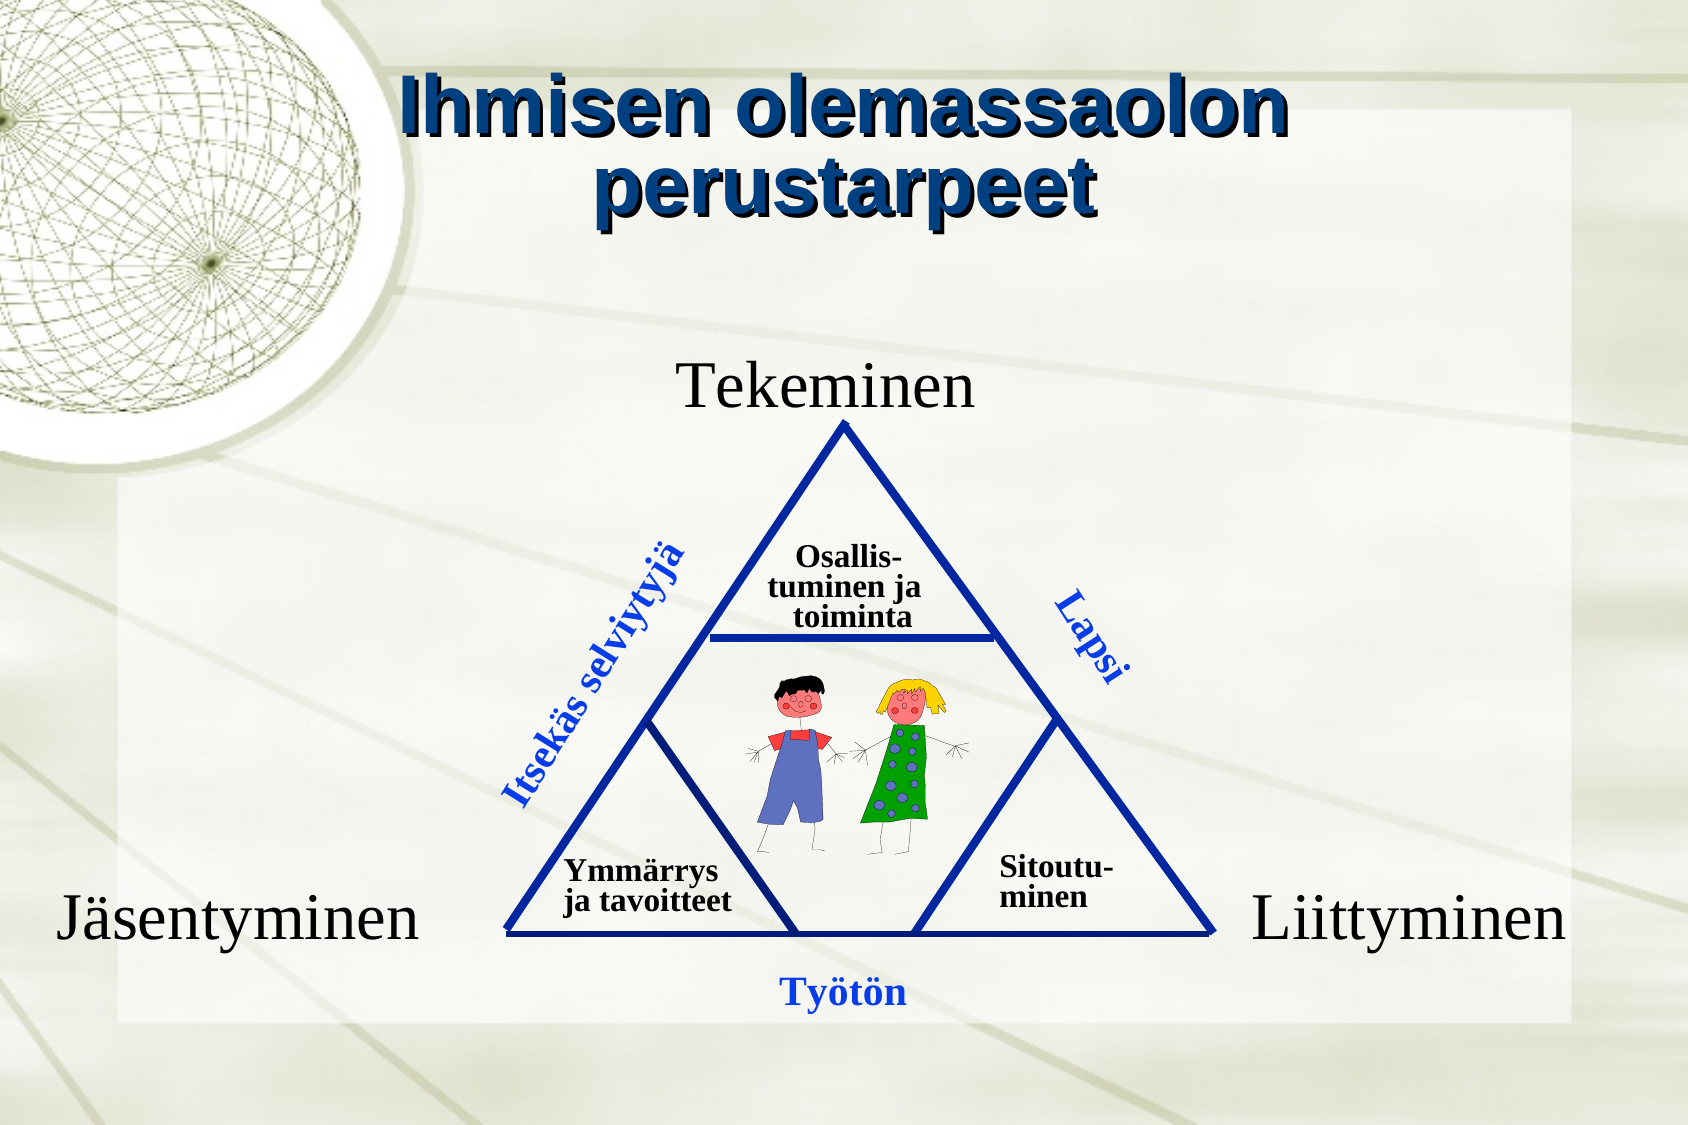

Ihmisen olemassaolon perustarpeet
Tekeminen
 Osallis-
 tuminen ja
 toiminta
Lapsi
Itsekäs selviytyjä
Sitoutu-
minen
Ymmärrys
ja tavoitteet
Jäsentyminen
Liittyminen
Työtön